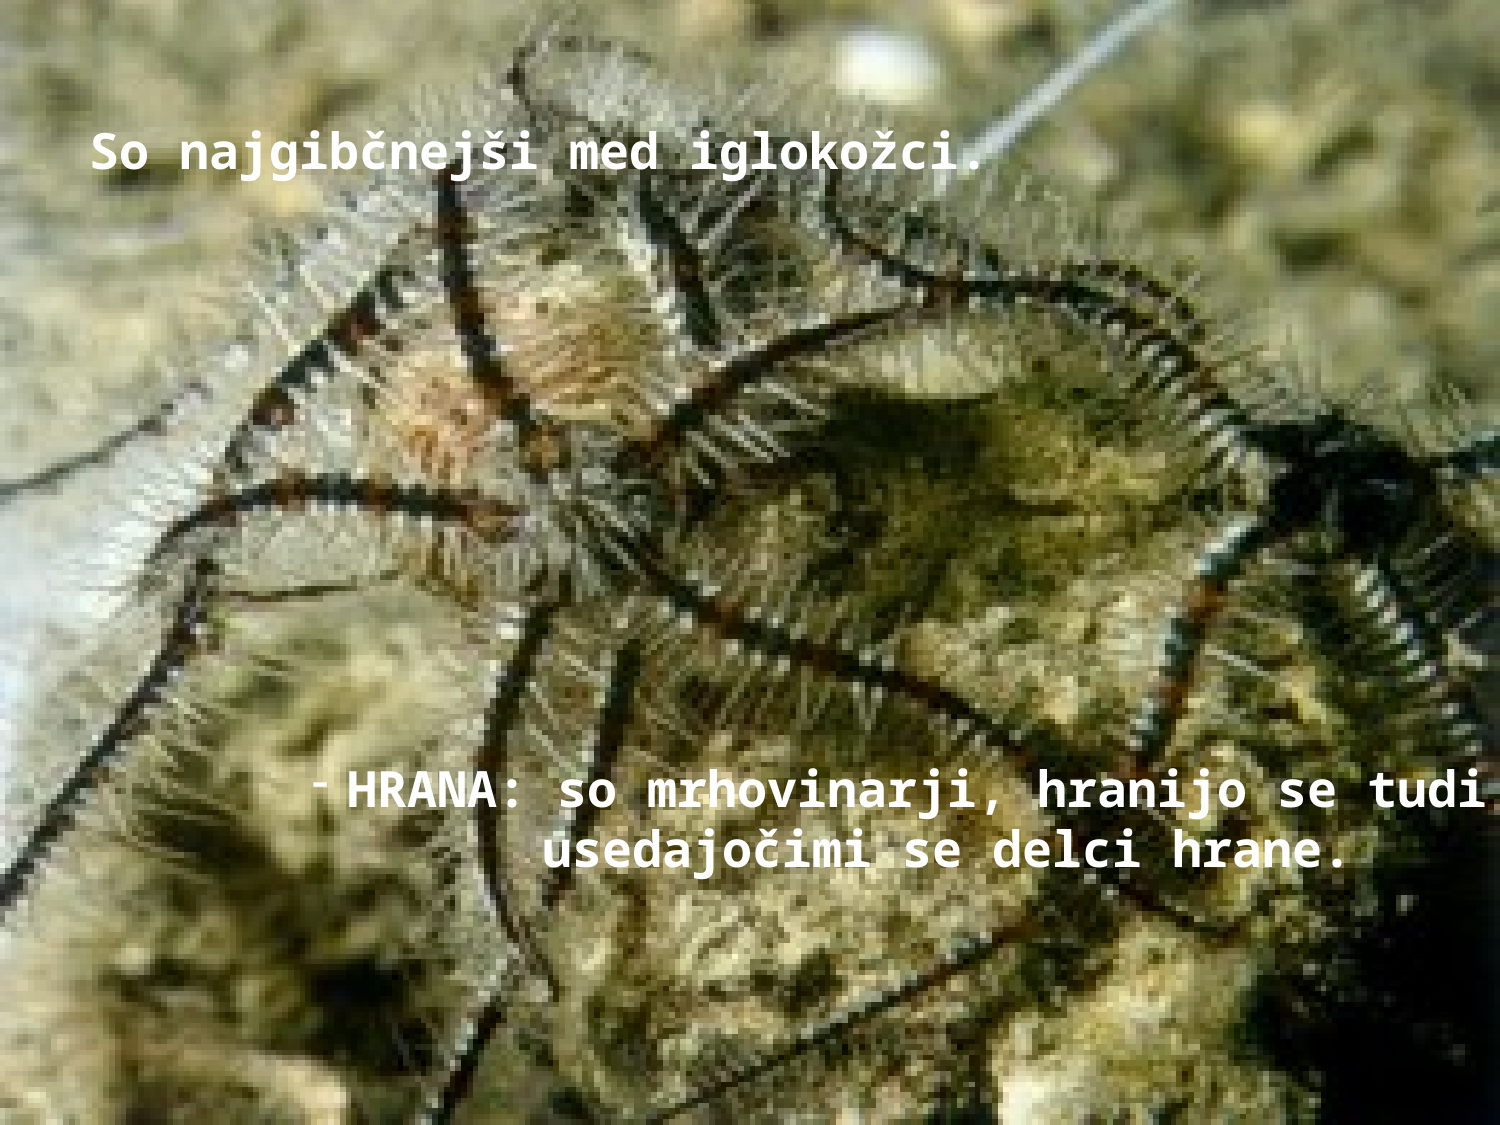

So najgibčnejši med iglokožci.
HRANA: so mrhovinarji, hranijo se tudi z usedajočimi se delci hrane.